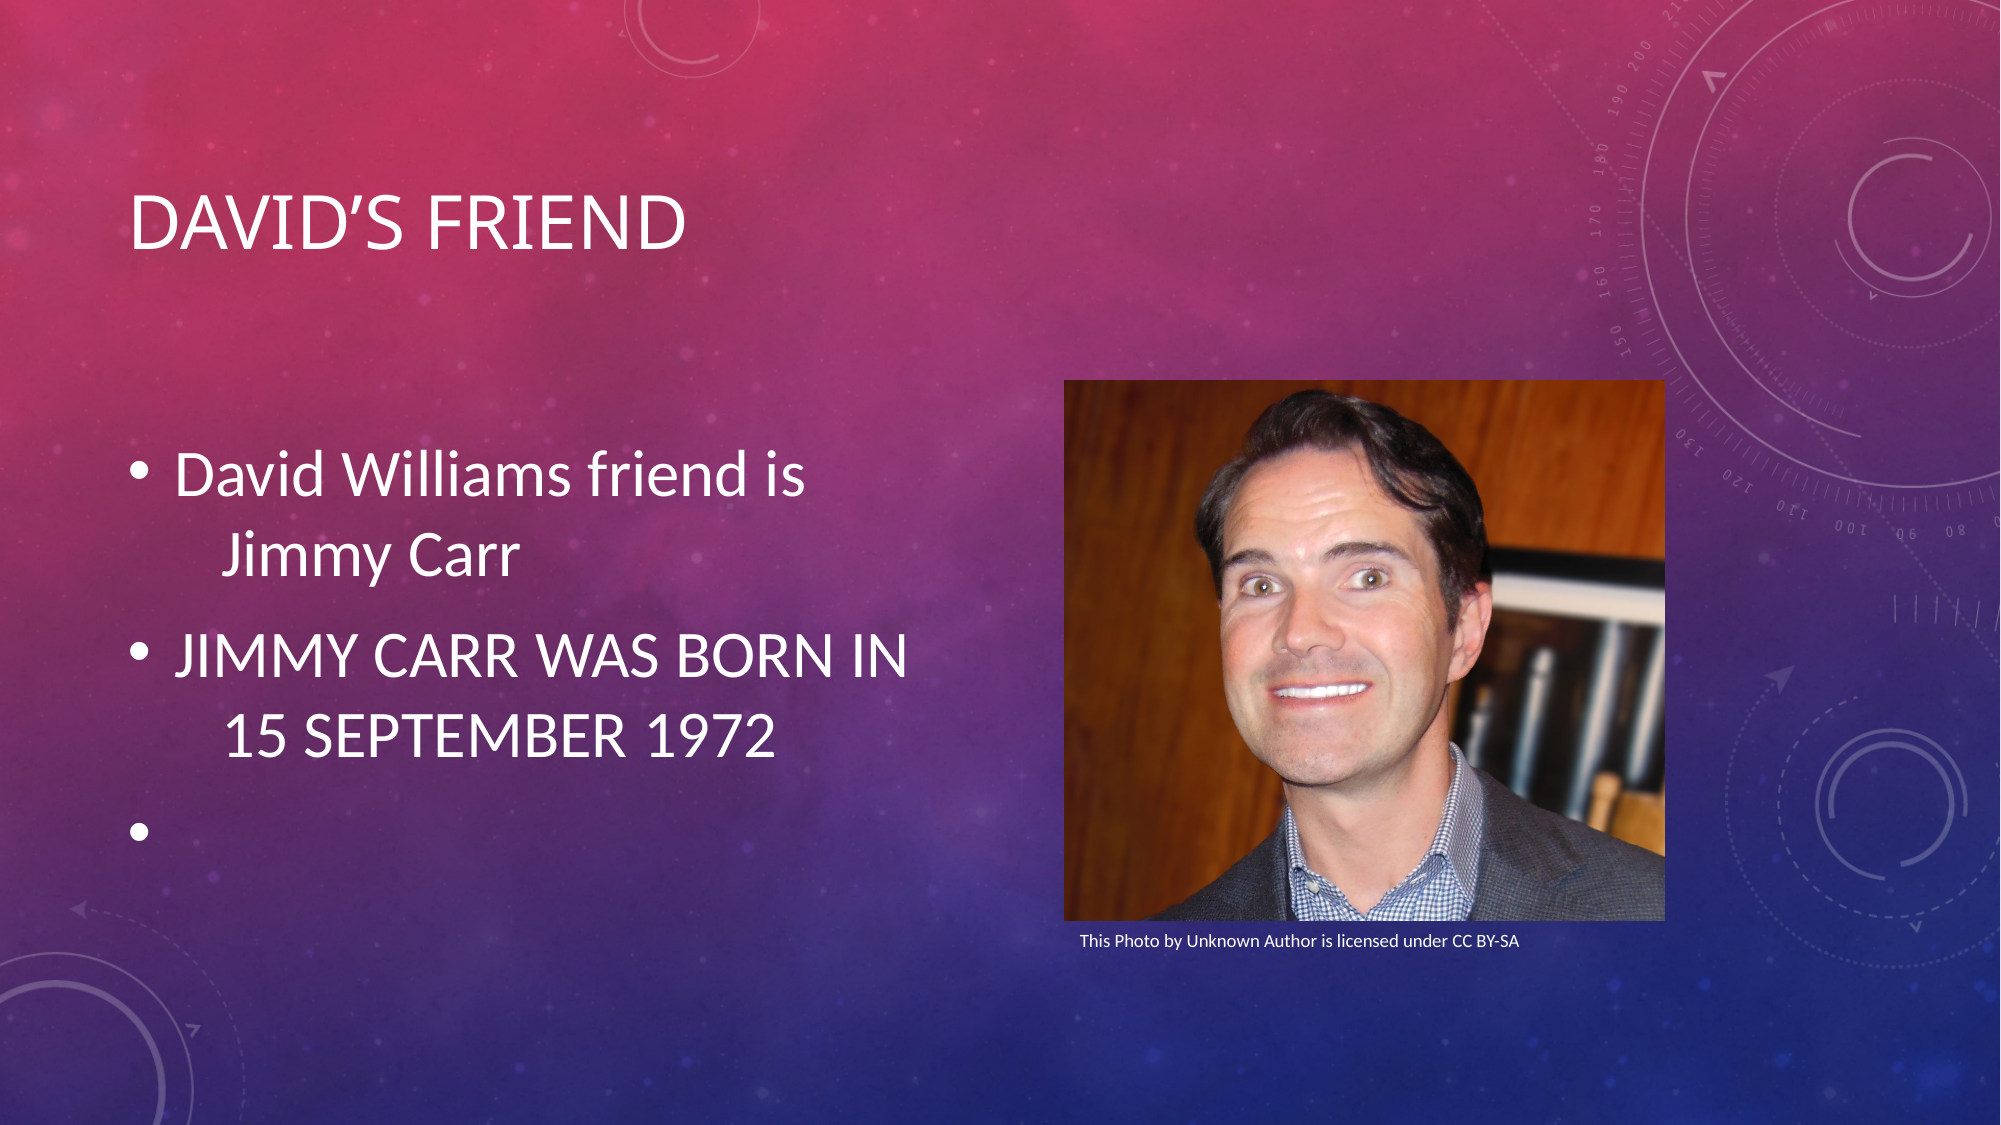

# David’s friend
David Williams friend is Jimmy Carr
JIMMY CARR WAS BORN IN 15 SEPTEMBER 1972
This Photo by Unknown Author is licensed under CC BY-SA